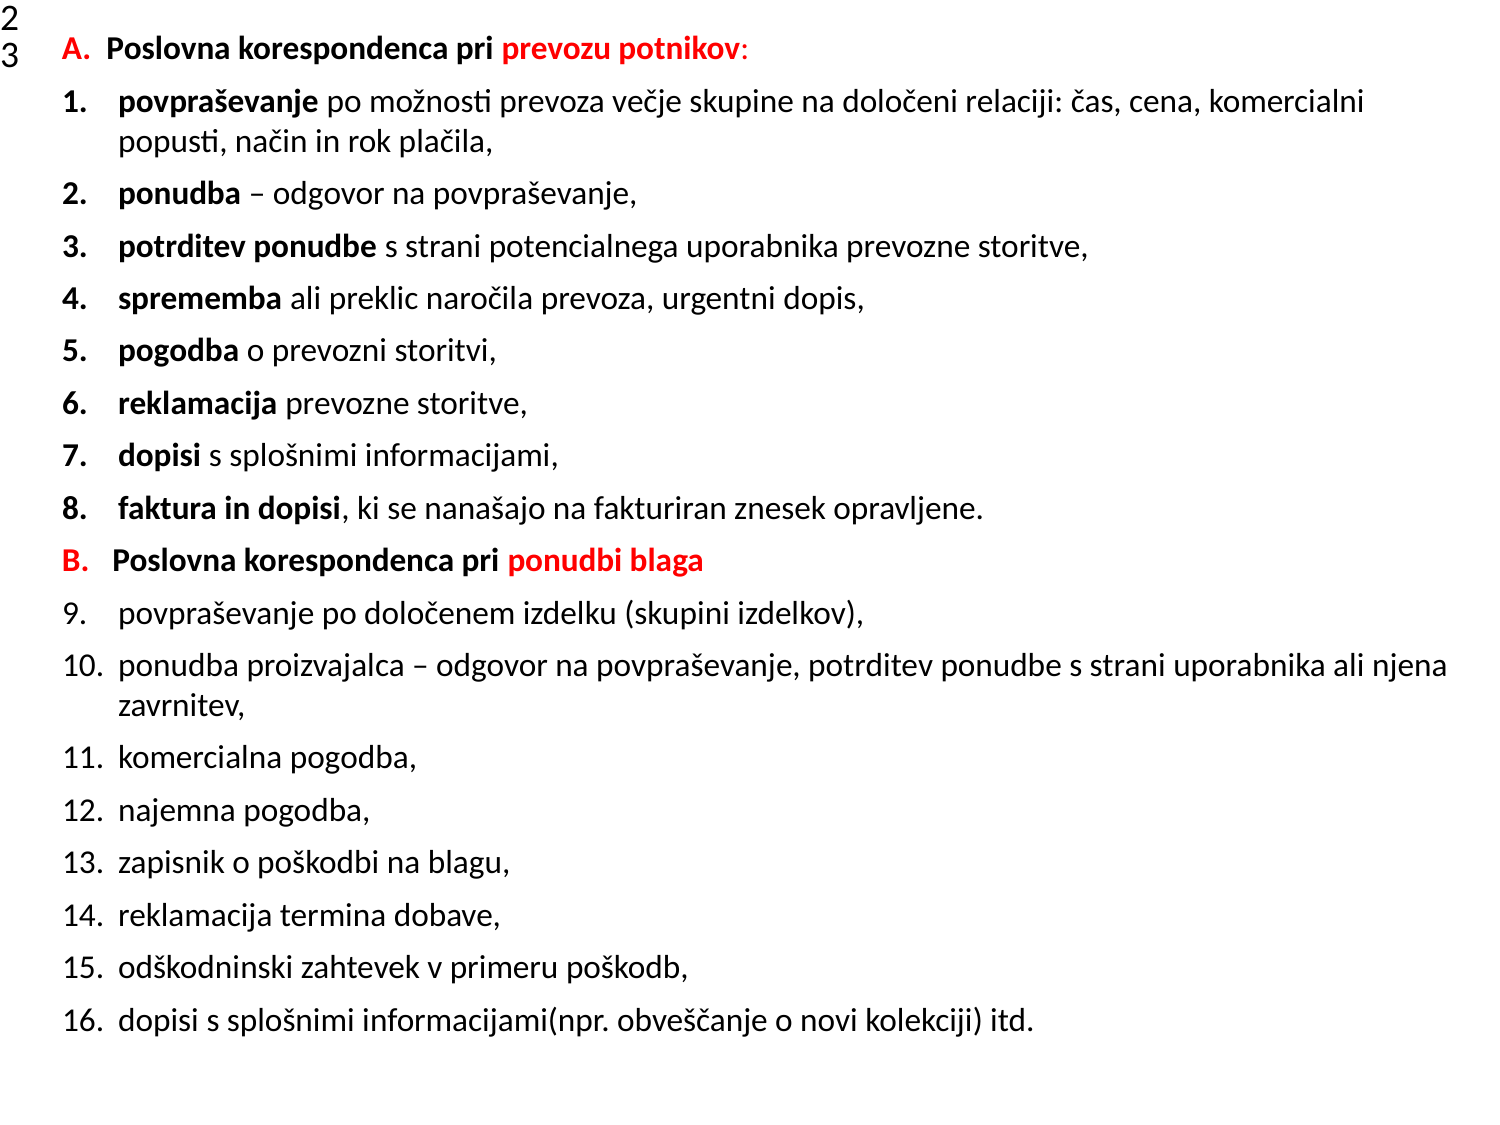

A. Poslovna korespondenca pri prevozu potnikov:
povpraševanje po možnosti prevoza večje skupine na določeni relaciji: čas, cena, komercialni popusti, način in rok plačila,
ponudba – odgovor na povpraševanje,
potrditev ponudbe s strani potencialnega uporabnika prevozne storitve,
sprememba ali preklic naročila prevoza, urgentni dopis,
pogodba o prevozni storitvi,
reklamacija prevozne storitve,
dopisi s splošnimi informacijami,
faktura in dopisi, ki se nanašajo na fakturiran znesek opravljene.
B. Poslovna korespondenca pri ponudbi blaga
povpraševanje po določenem izdelku (skupini izdelkov),
ponudba proizvajalca – odgovor na povpraševanje, potrditev ponudbe s strani uporabnika ali njena zavrnitev,
komercialna pogodba,
najemna pogodba,
zapisnik o poškodbi na blagu,
reklamacija termina dobave,
odškodninski zahtevek v primeru poškodb,
dopisi s splošnimi informacijami(npr. obveščanje o novi kolekciji) itd.